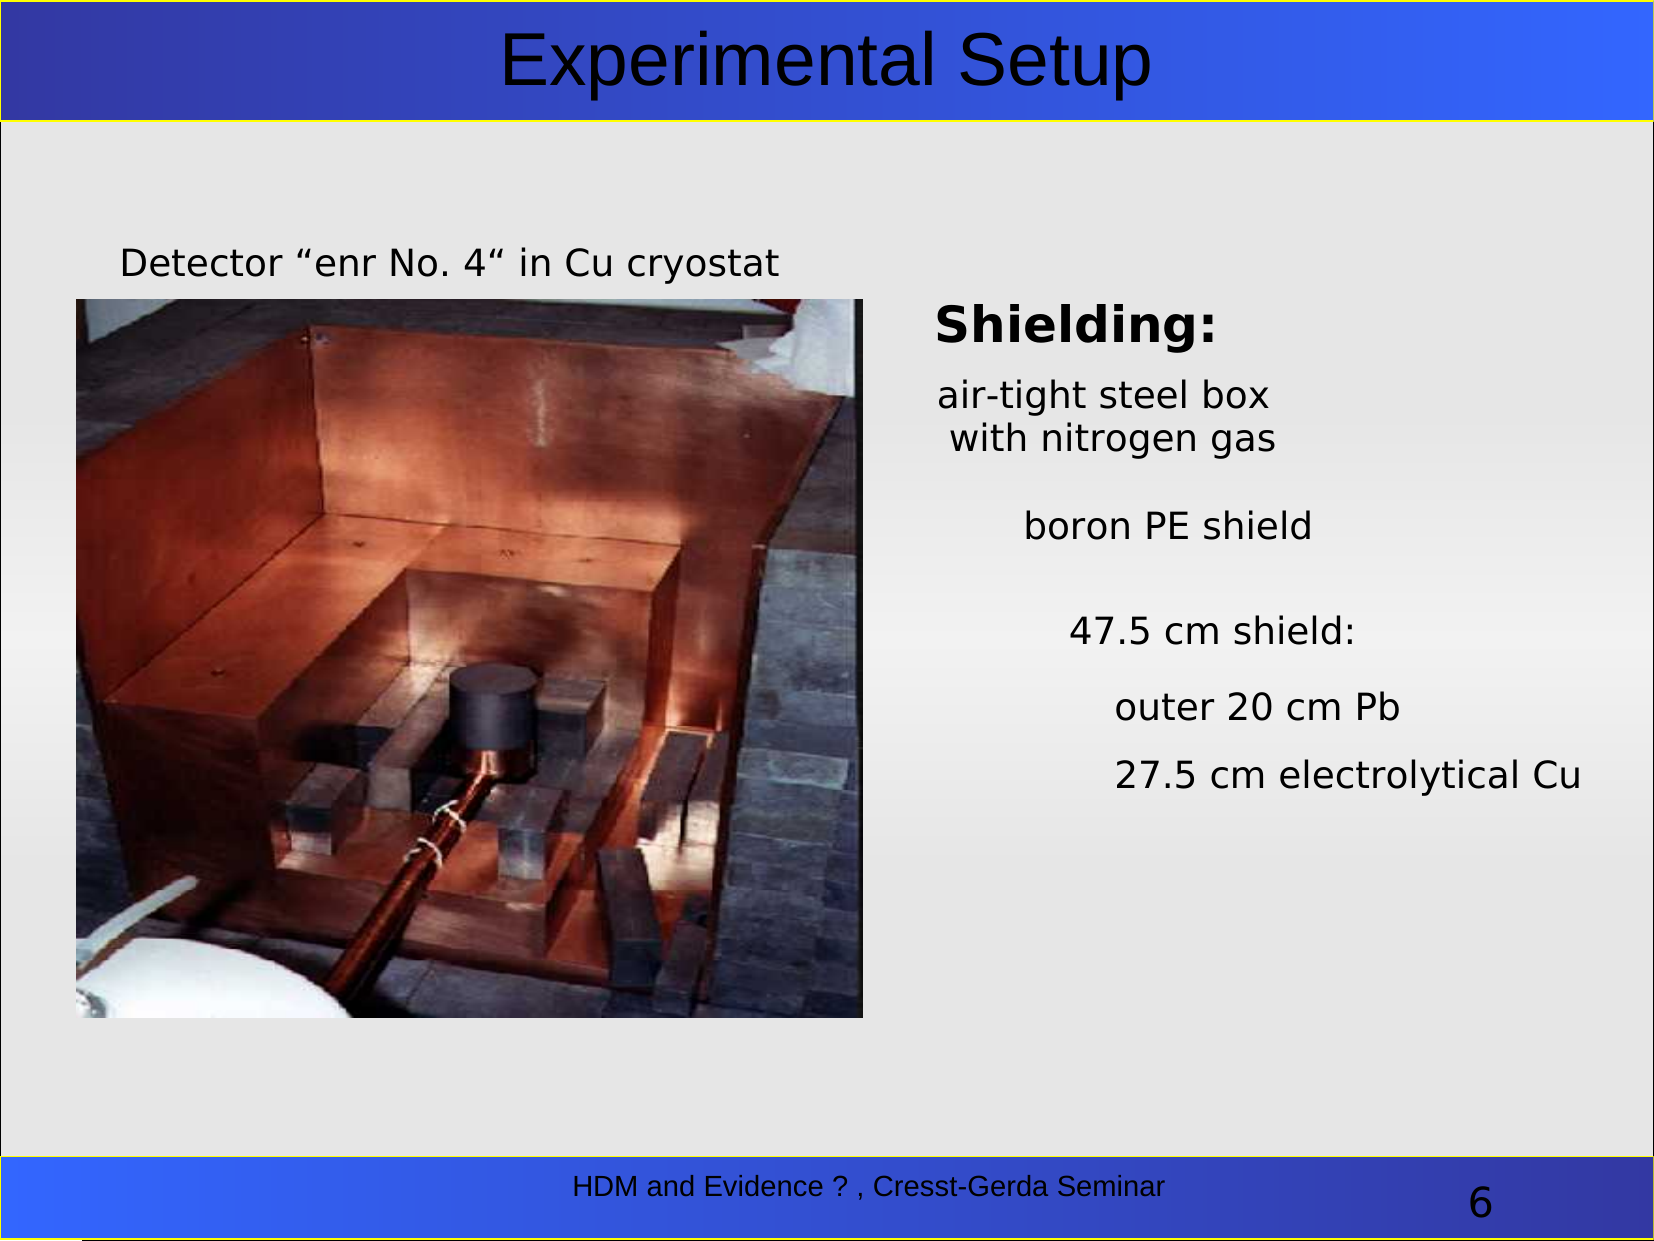

# Experimental Setup
 Detector “enr No. 4“ in Cu cryostat
Shielding:
 air-tight steel box
 with nitrogen gas
 boron PE shield
 47.5 cm shield:
 outer 20 cm Pb
 27.5 cm electrolytical Cu
6